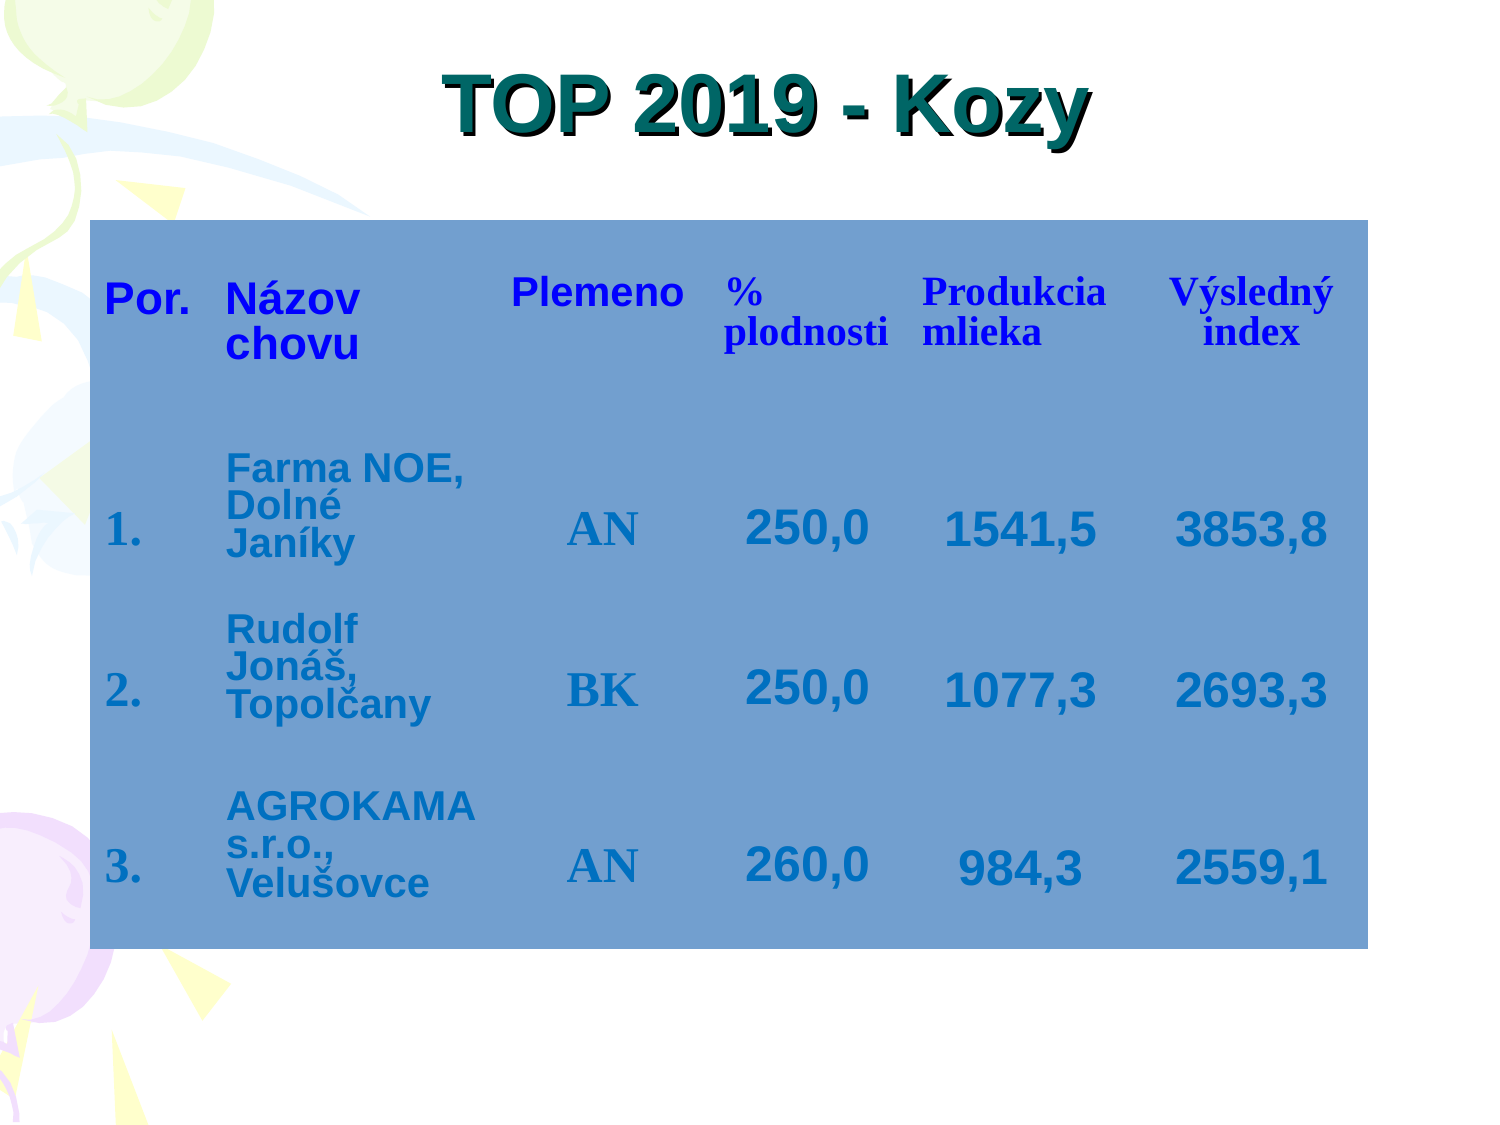

TOP 2019 - Kozy
| Por. | Názov chovu | Plemeno | % plodnosti | Produkcia mlieka | Výsledný index |
| --- | --- | --- | --- | --- | --- |
| 1. | Farma NOE, Dolné Janíky | AN | 250,0 | 1541,5 | 3853,8 |
| 2. | Rudolf Jonáš, Topolčany | BK | 250,0 | 1077,3 | 2693,3 |
| 3. | AGROKAMAs.r.o., Velušovce | AN | 260,0 | 984,3 | 2559,1 |